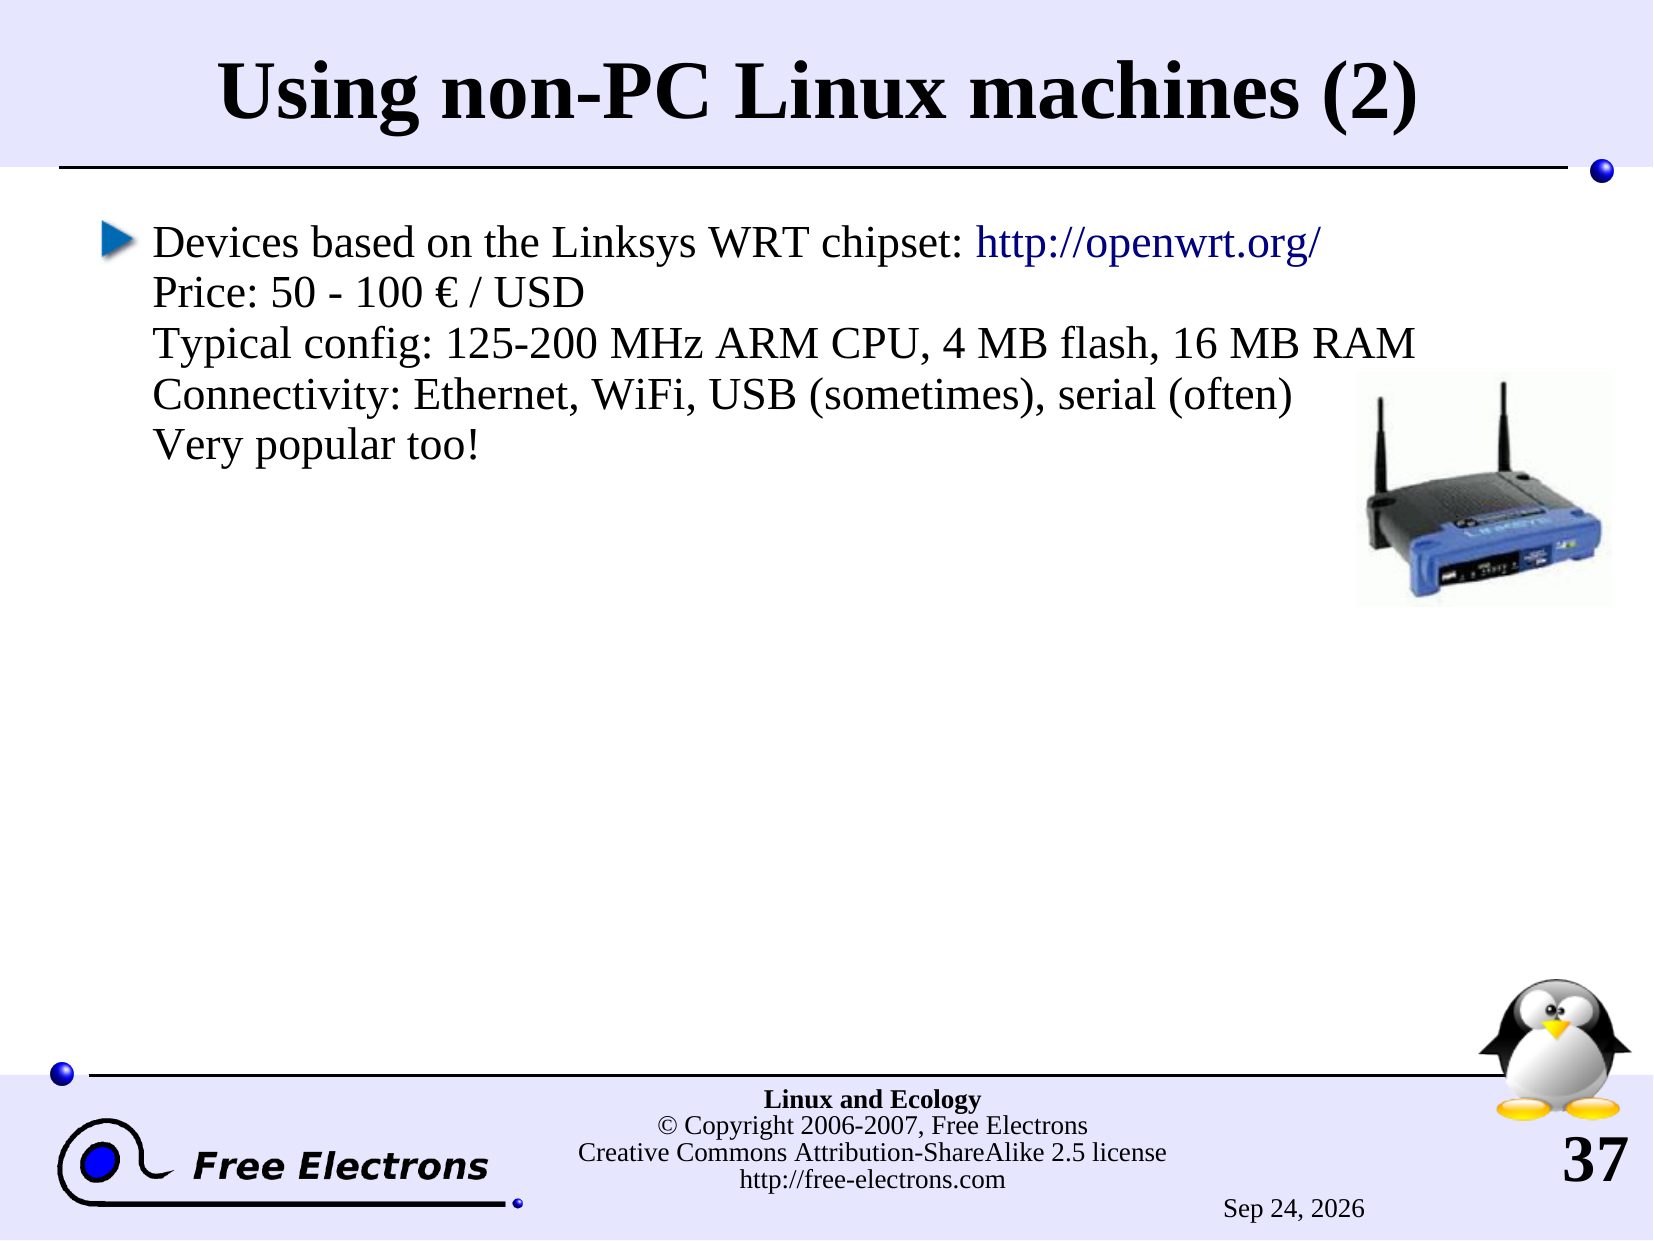

# Using non-PC Linux machines (2)
Devices based on the Linksys WRT chipset: http://openwrt.org/
Price: 50 - 100 € / USD
Typical config: 125-200 MHz ARM CPU, 4 MB flash, 16 MB RAM
Connectivity: Ethernet, WiFi, USB (sometimes), serial (often)
Very popular too!